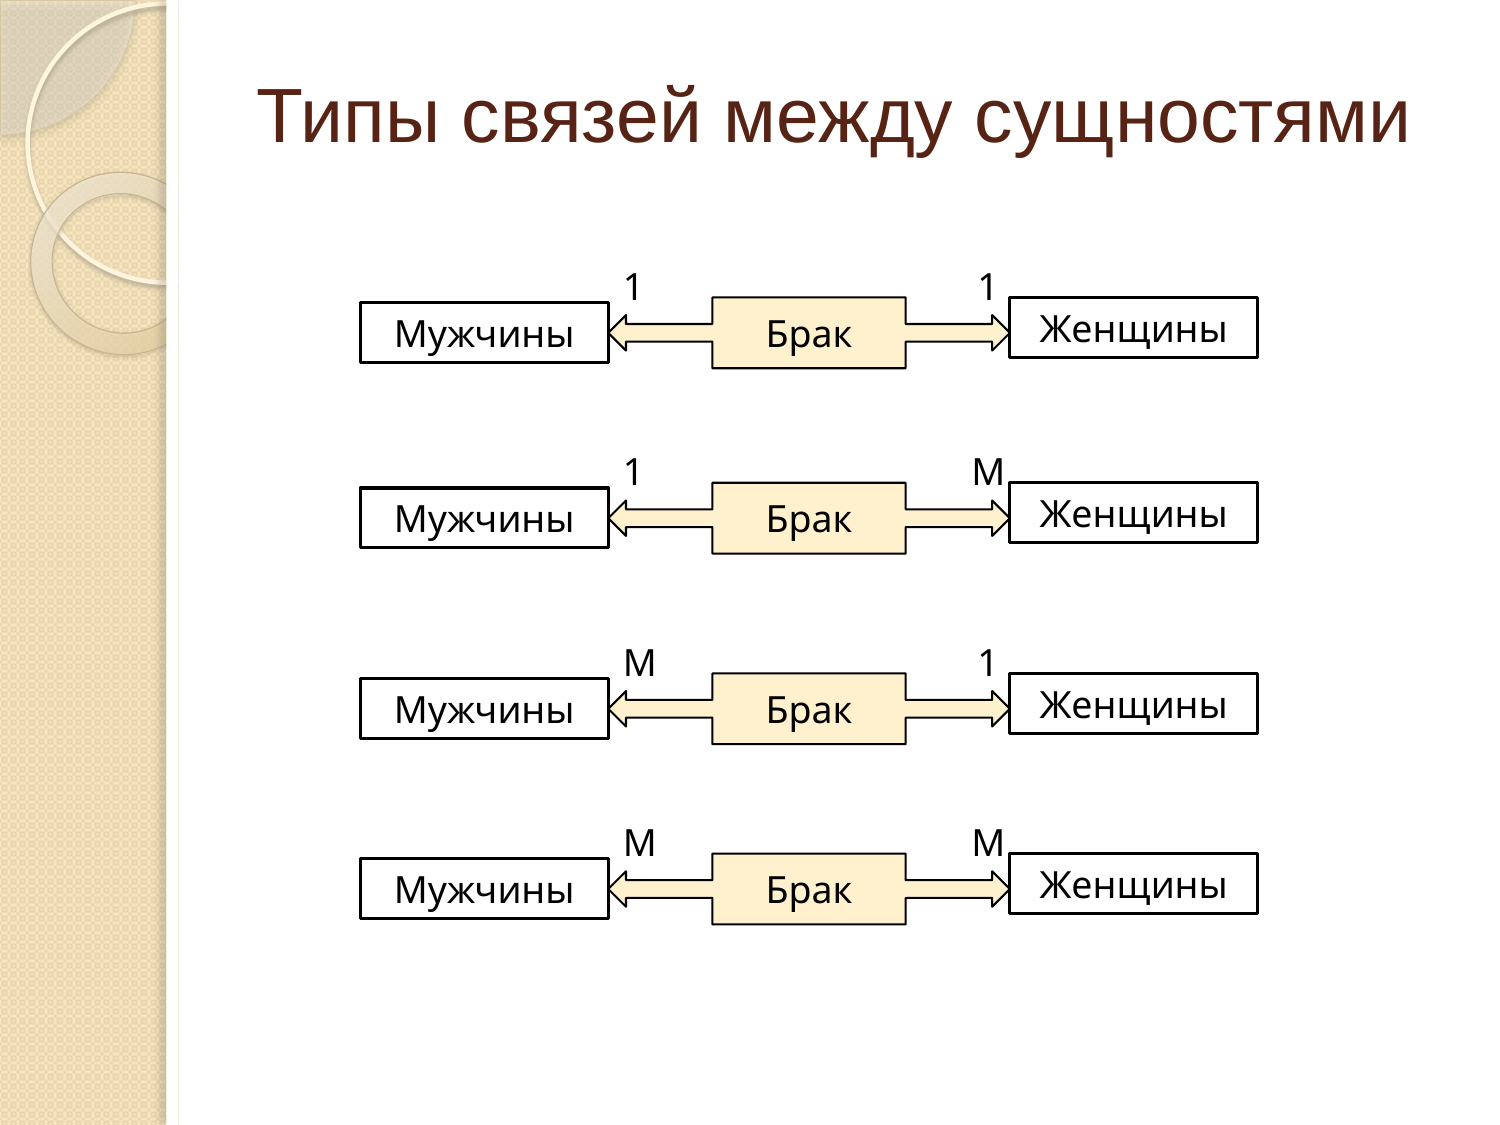

# Типы связей между сущностями
1
1
Женщины
Мужчины
Брак
1
М
Женщины
Мужчины
Брак
M
1
Женщины
Мужчины
Брак
M
М
Женщины
Мужчины
Брак